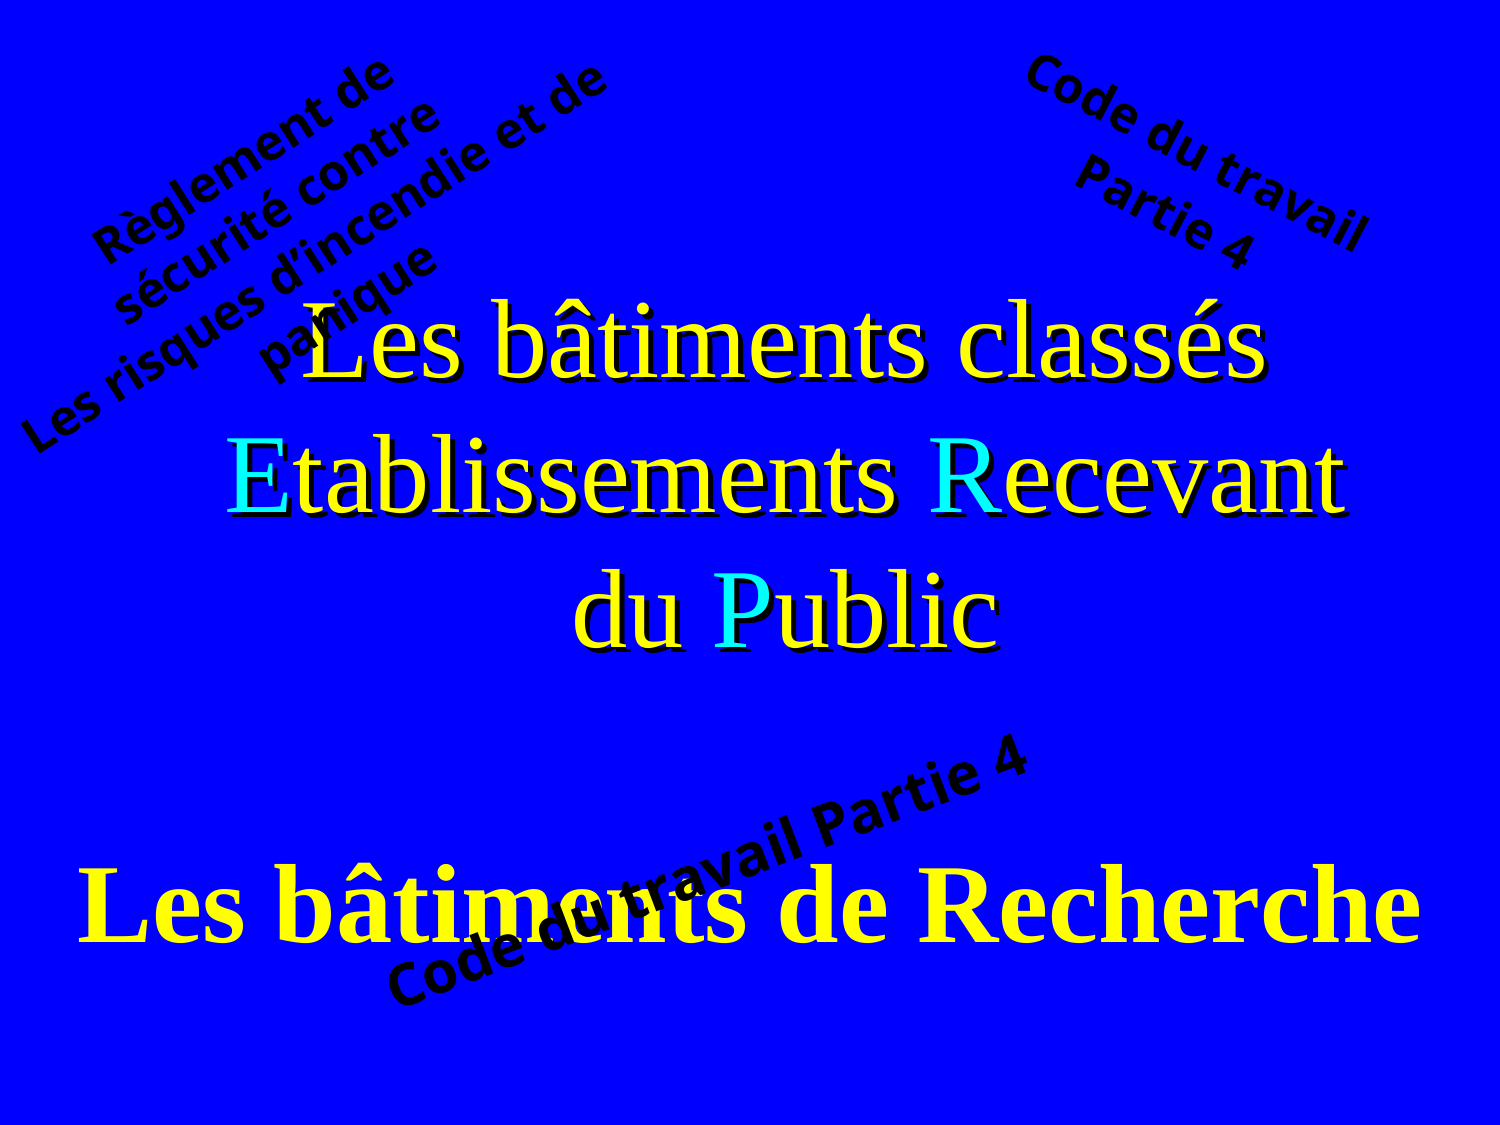

# Code du travail Partie 4
Règlement de
sécurité contre
Les risques d’incendie et de panique
Les bâtiments classés Etablissements Recevant du Public
Code du travail Partie 4
Les bâtiments de Recherche